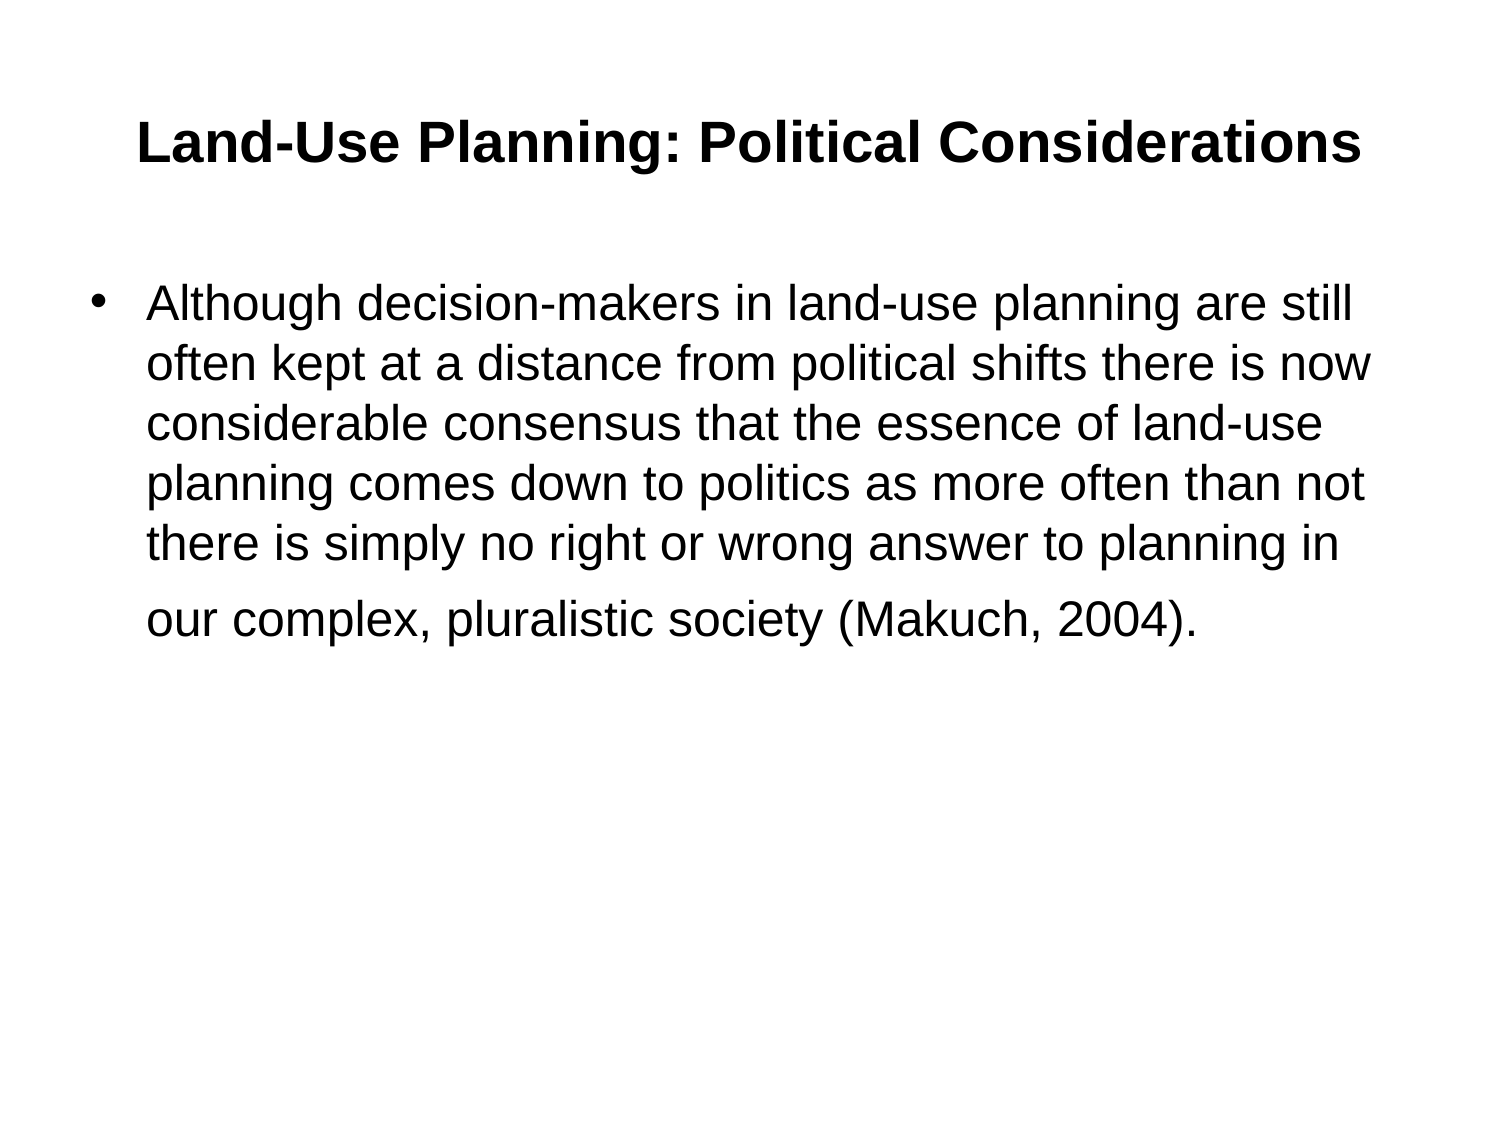

# Land-Use Planning: Political Considerations
Although decision-makers in land-use planning are still often kept at a distance from political shifts there is now considerable consensus that the essence of land-use planning comes down to politics as more often than not there is simply no right or wrong answer to planning in our complex, pluralistic society (Makuch, 2004).